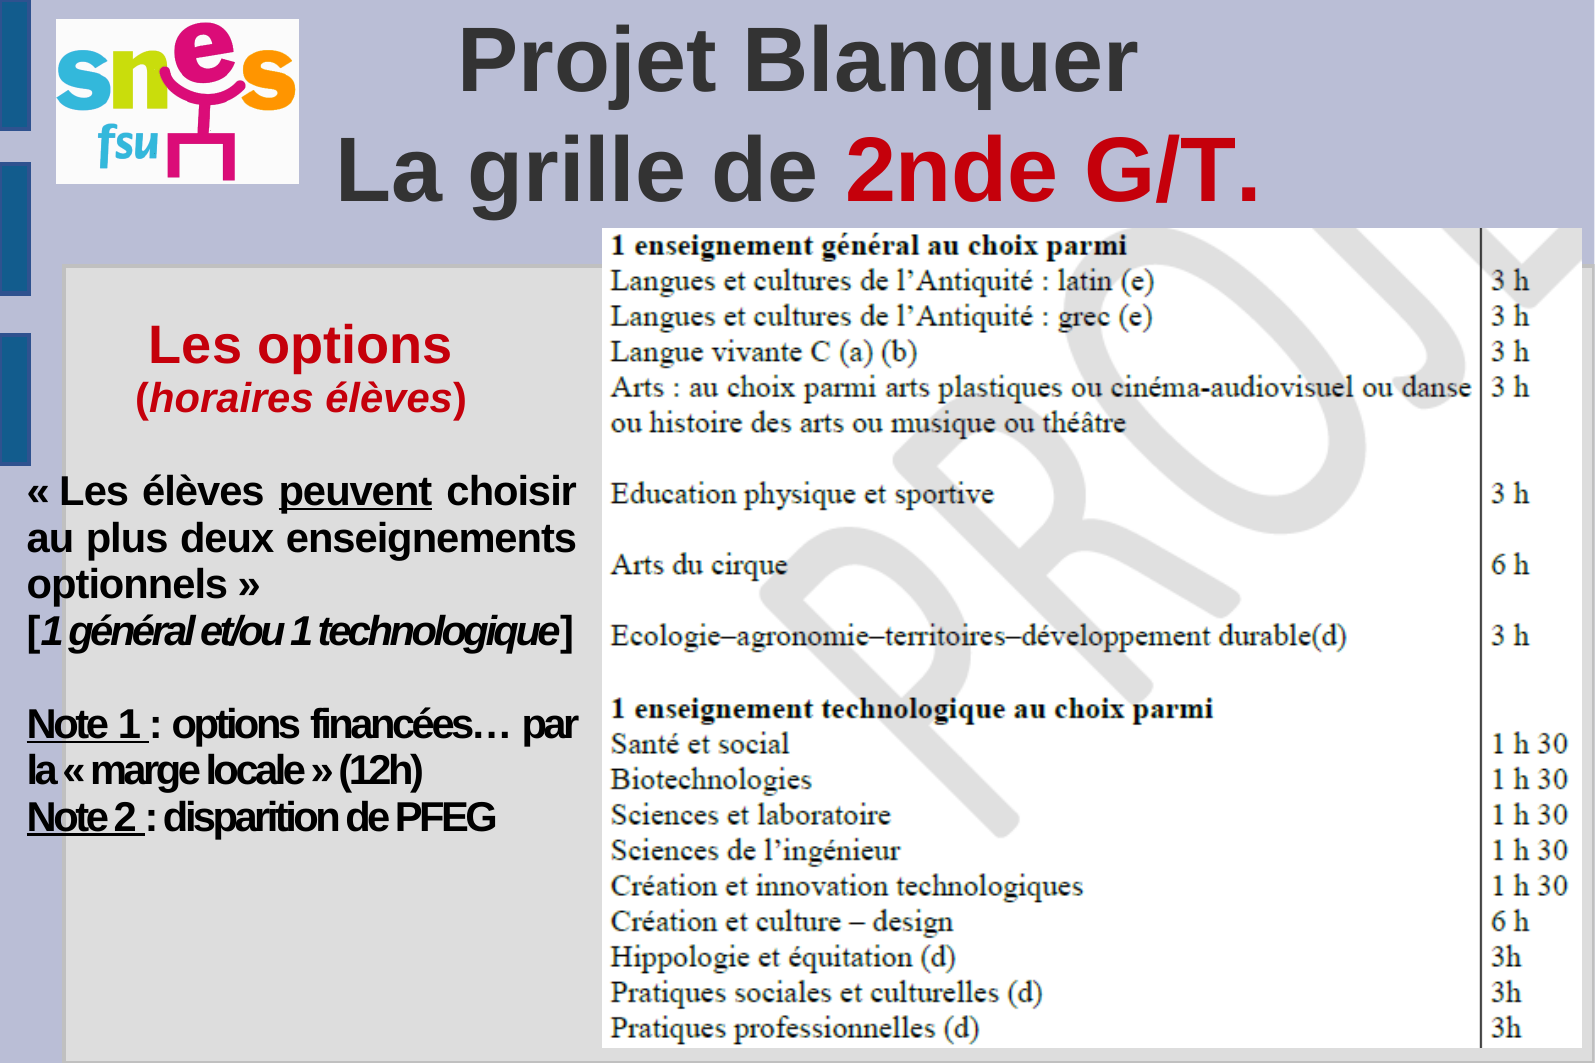

# Projet Blanquer La grille de 2nde G/T.
Les options
(horaires élèves)
« Les élèves peuvent choisir au plus deux enseignements optionnels »
[1 général et/ou 1 technologique]
Note 1 : options financées… par la « marge locale » (12h)
Note 2 : disparition de PFEG